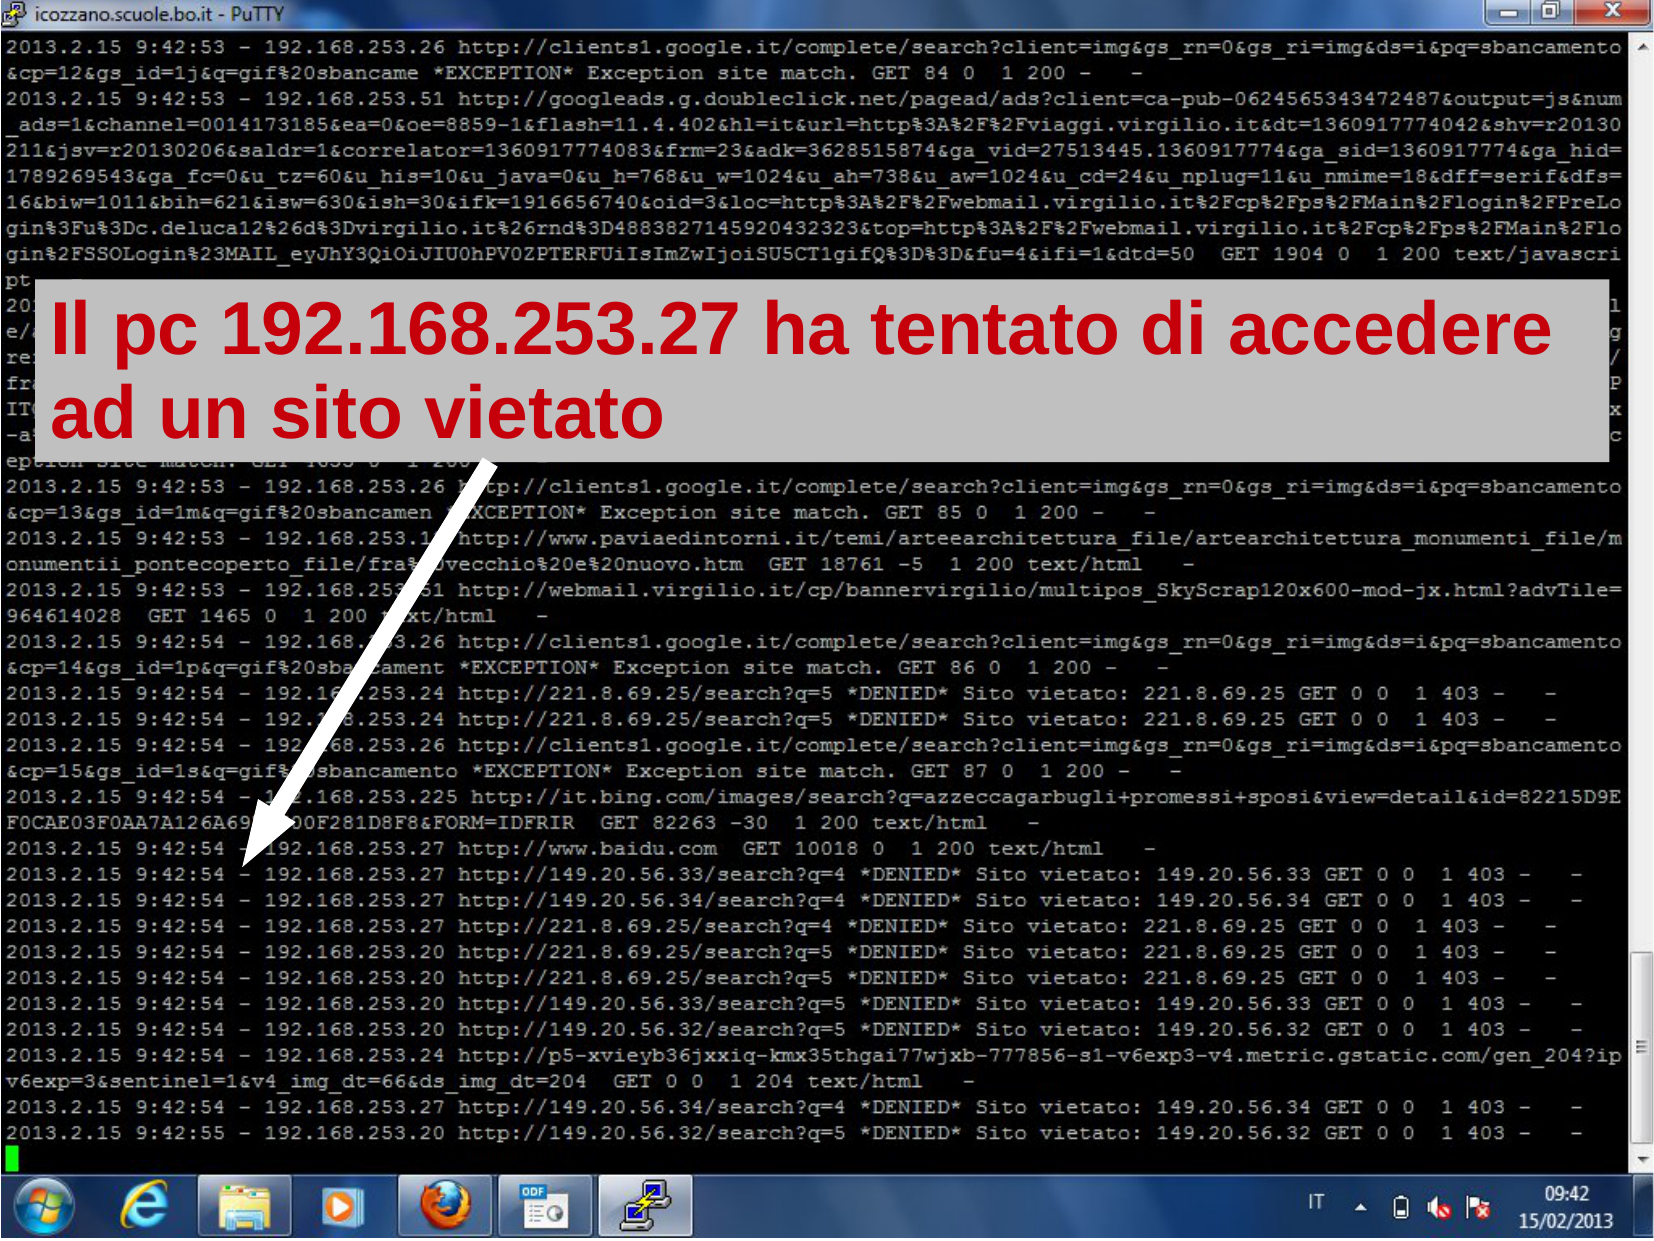

Il pc 192.168.253.27 ha tentato di accedere
ad un sito vietato